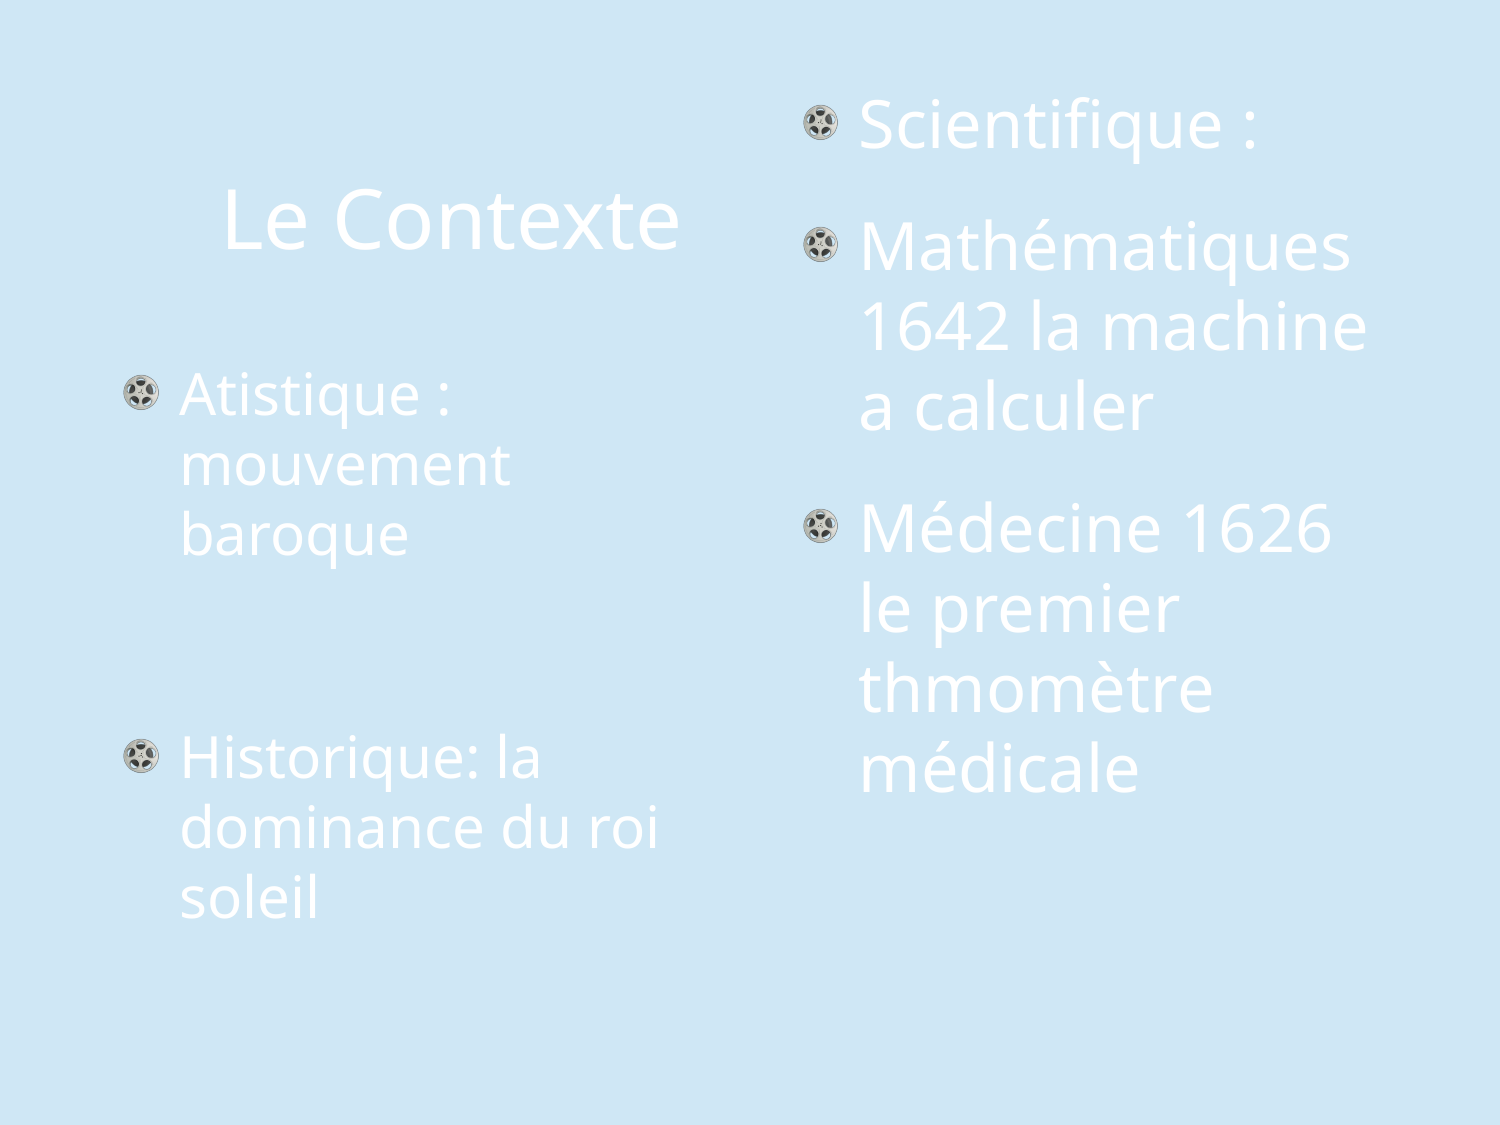

Scientifique :
Mathématiques 1642 la machine a calculer
Médecine 1626 le premier thmomètre médicale
# Le Contexte
Atistique : mouvement baroque
Historique: la dominance du roi soleil